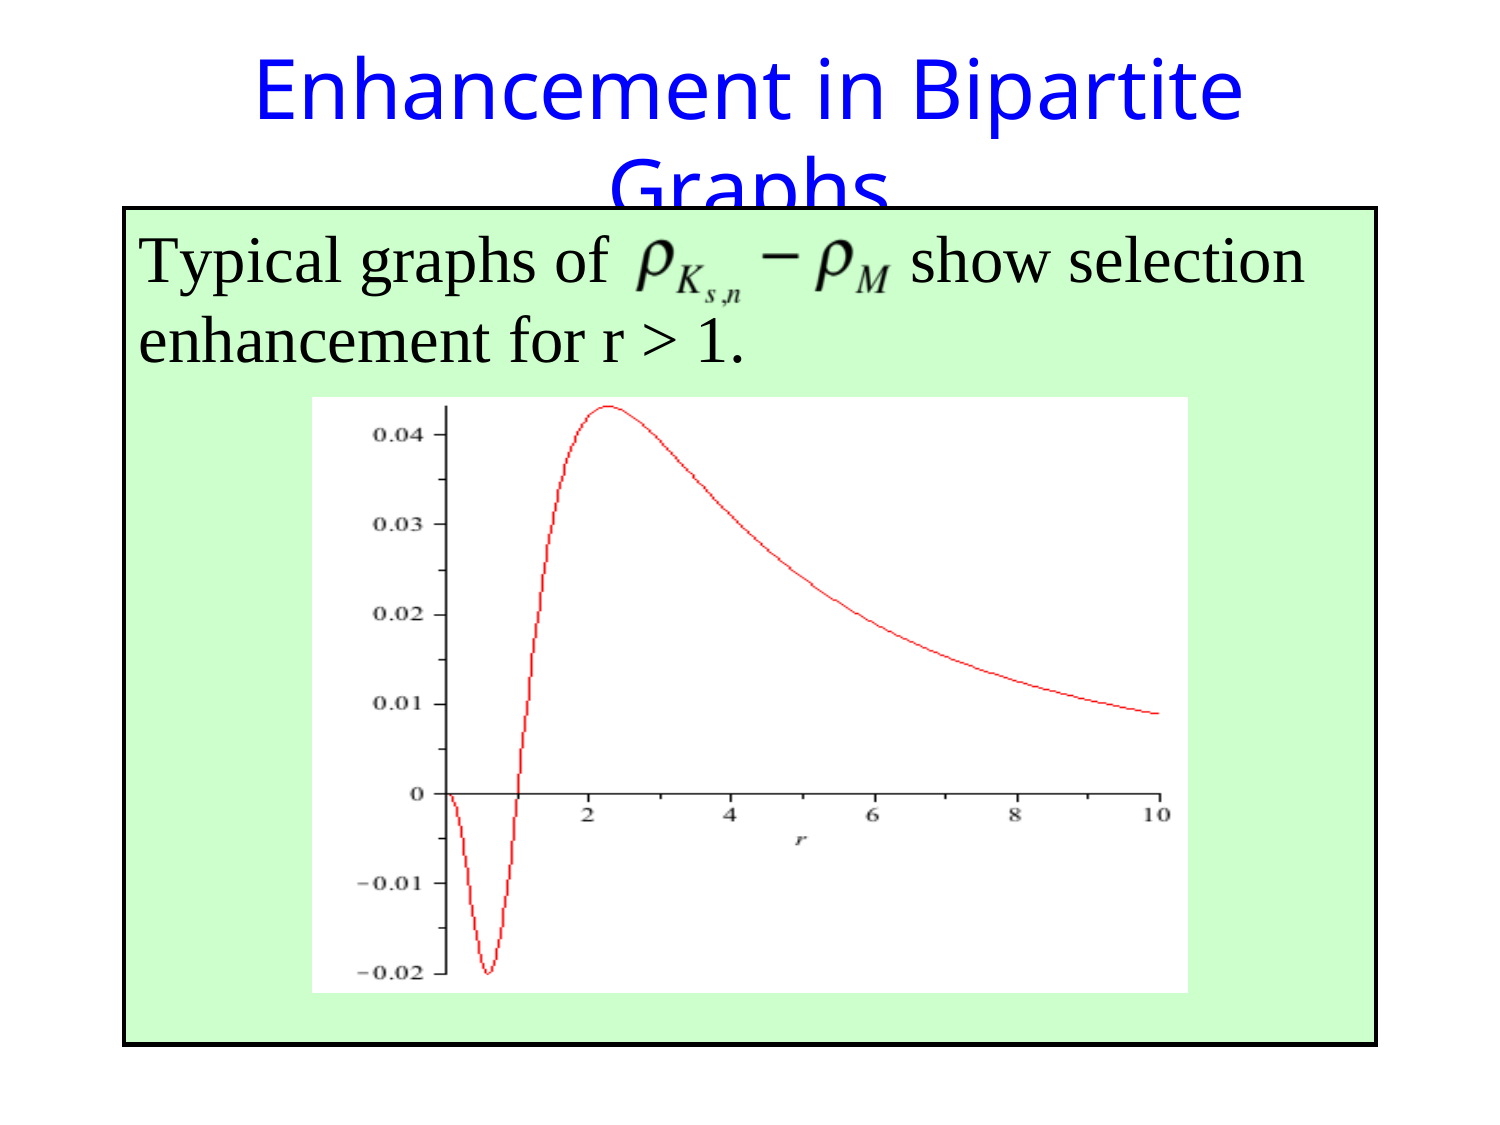

# Enhancement in Bipartite Graphs
Typical graphs of show selection enhancement for r > 1.